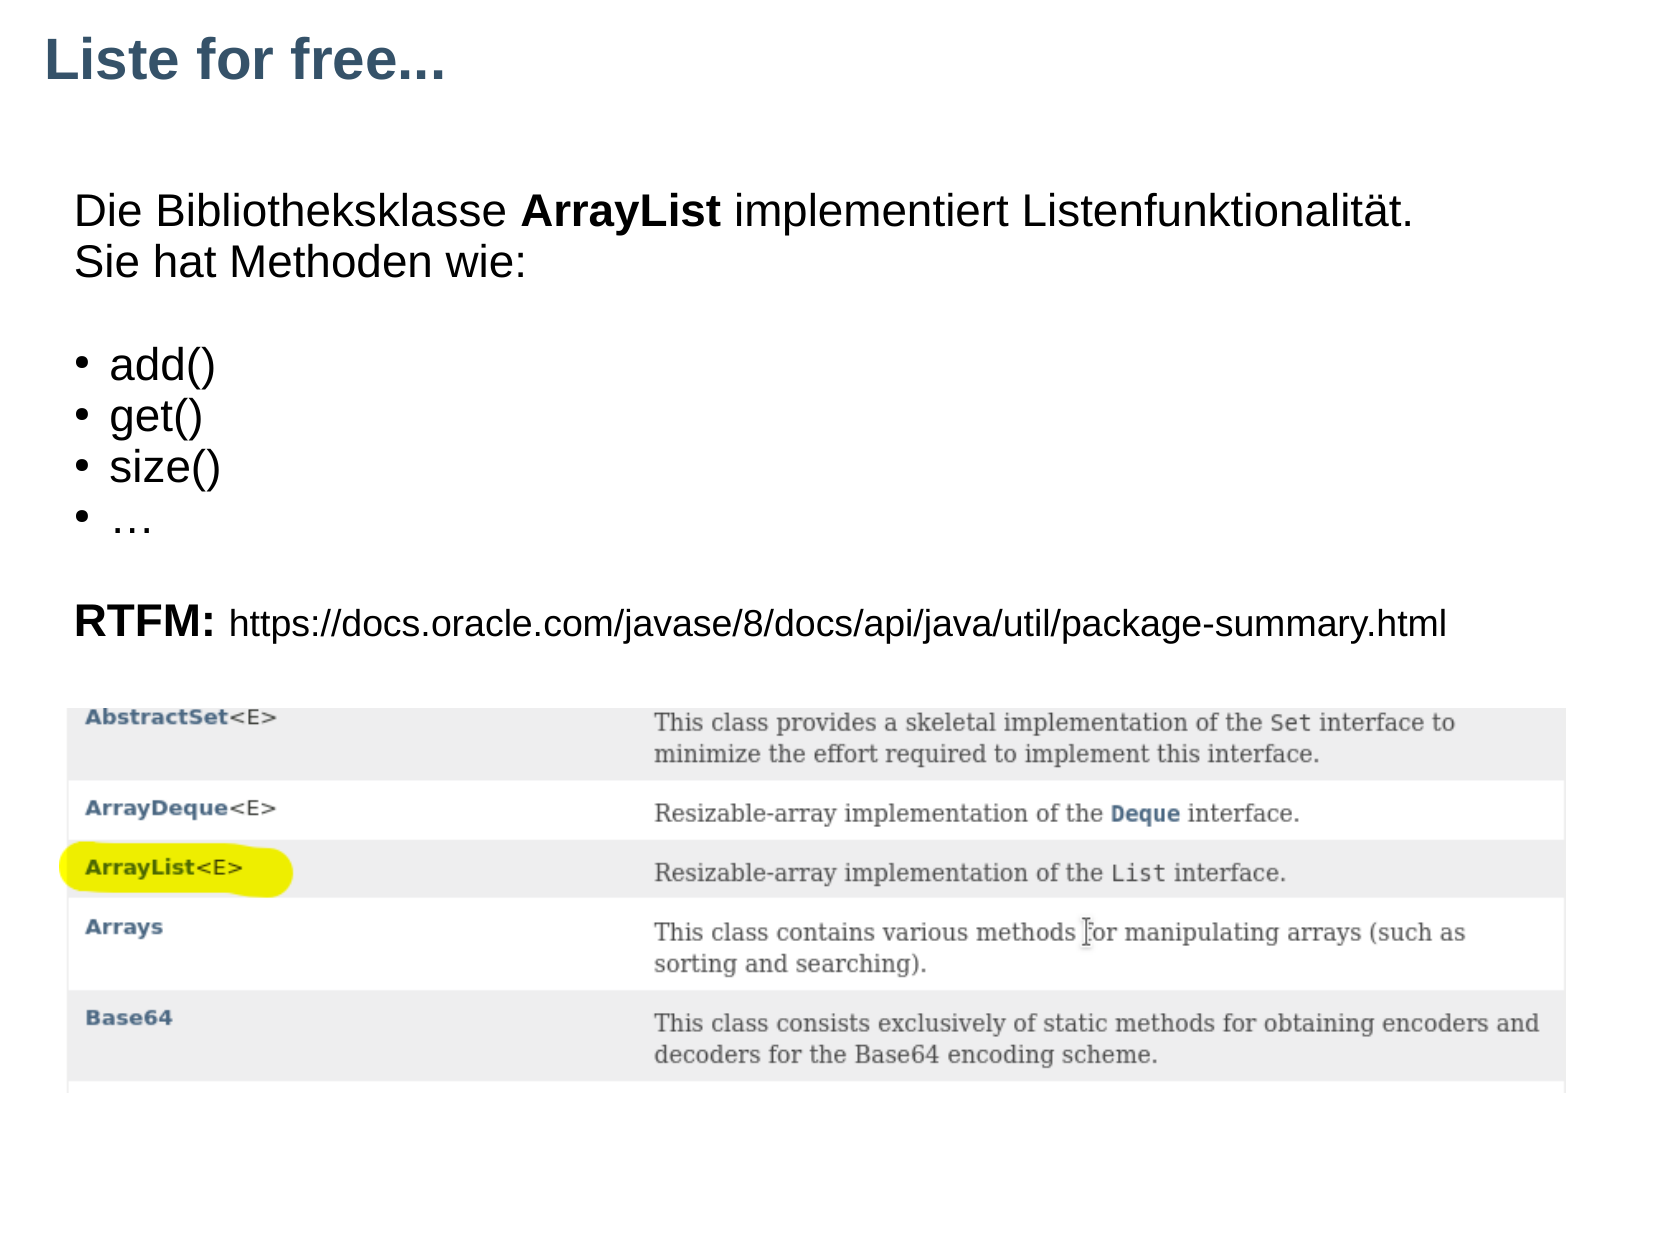

Liste for free...
Die Bibliotheksklasse ArrayList implementiert Listenfunktionalität.
Sie hat Methoden wie:
add()
get()
size()
…
RTFM: https://docs.oracle.com/javase/8/docs/api/java/util/package-summary.html